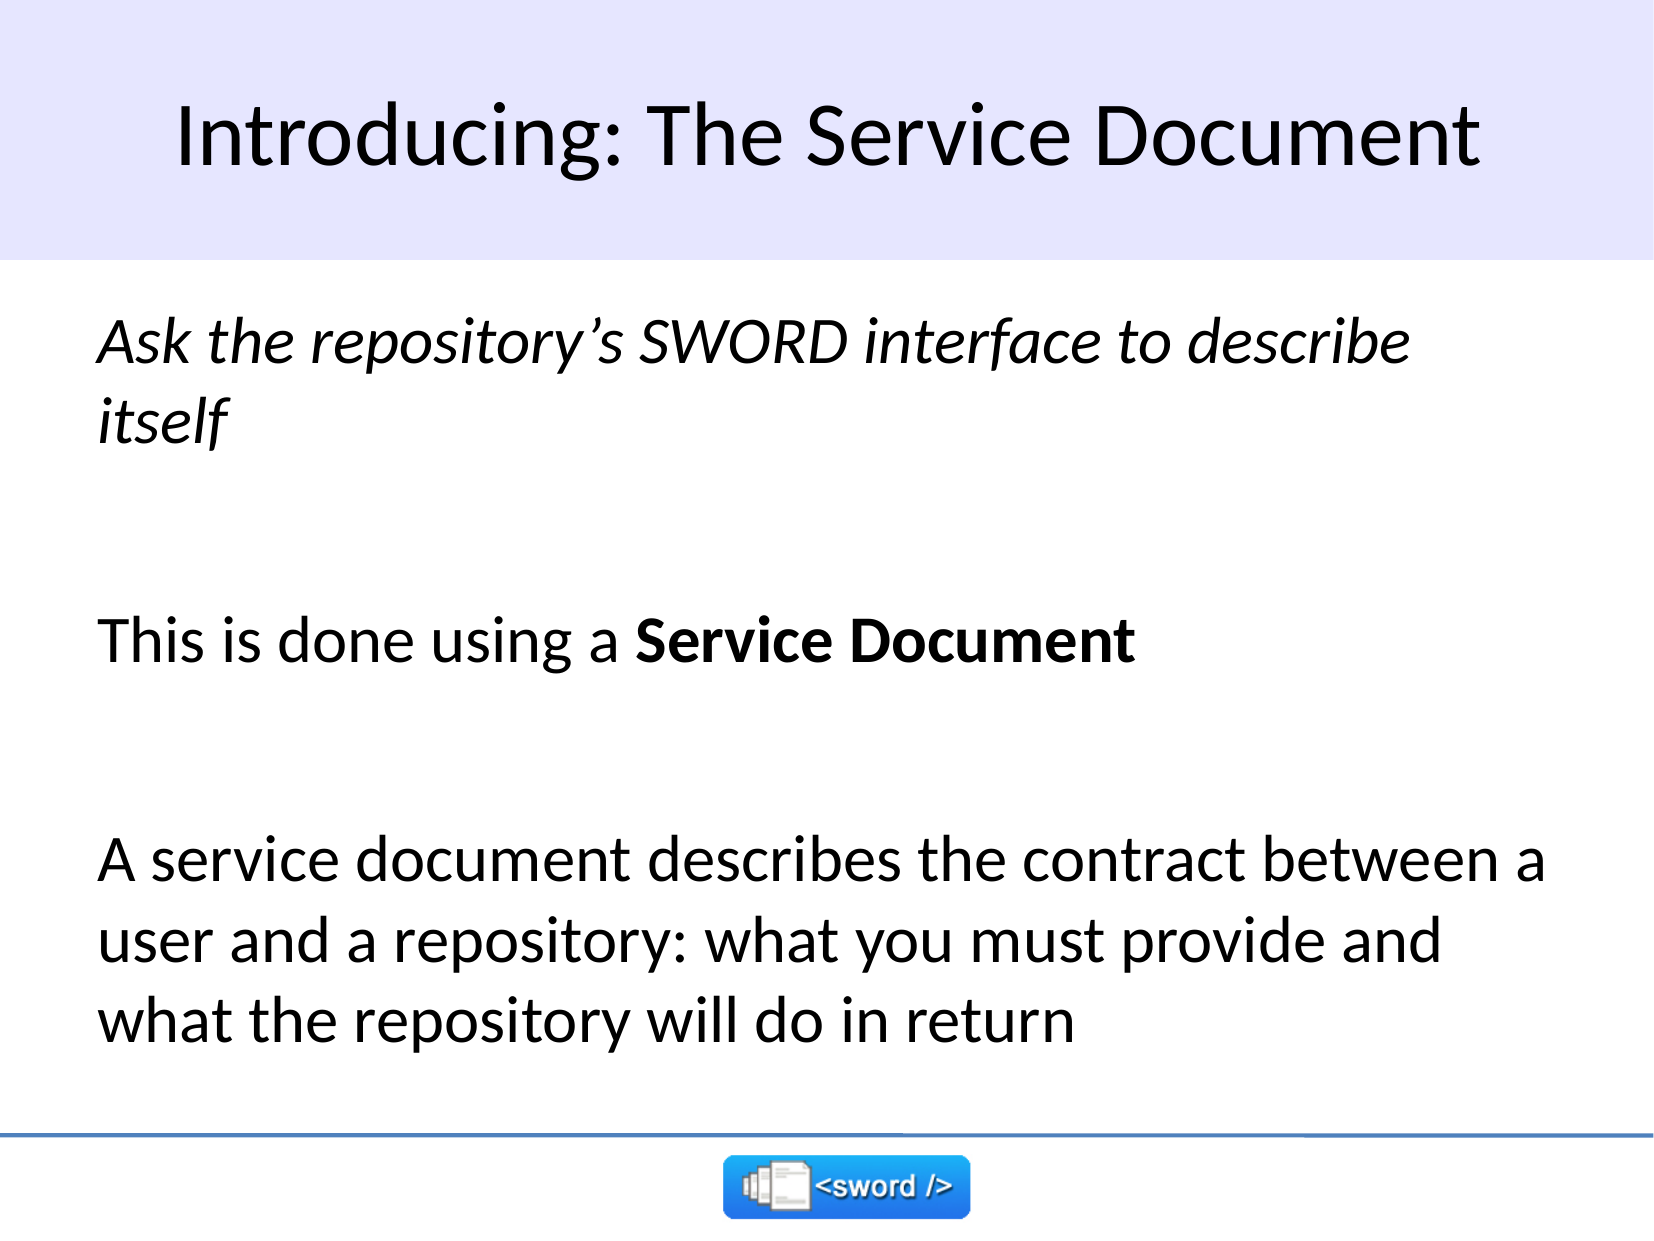

Introducing: The Service Document
# Ask the repository’s SWORD interface to describe itself
This is done using a Service Document
A service document describes the contract between a user and a repository: what you must provide and what the repository will do in return